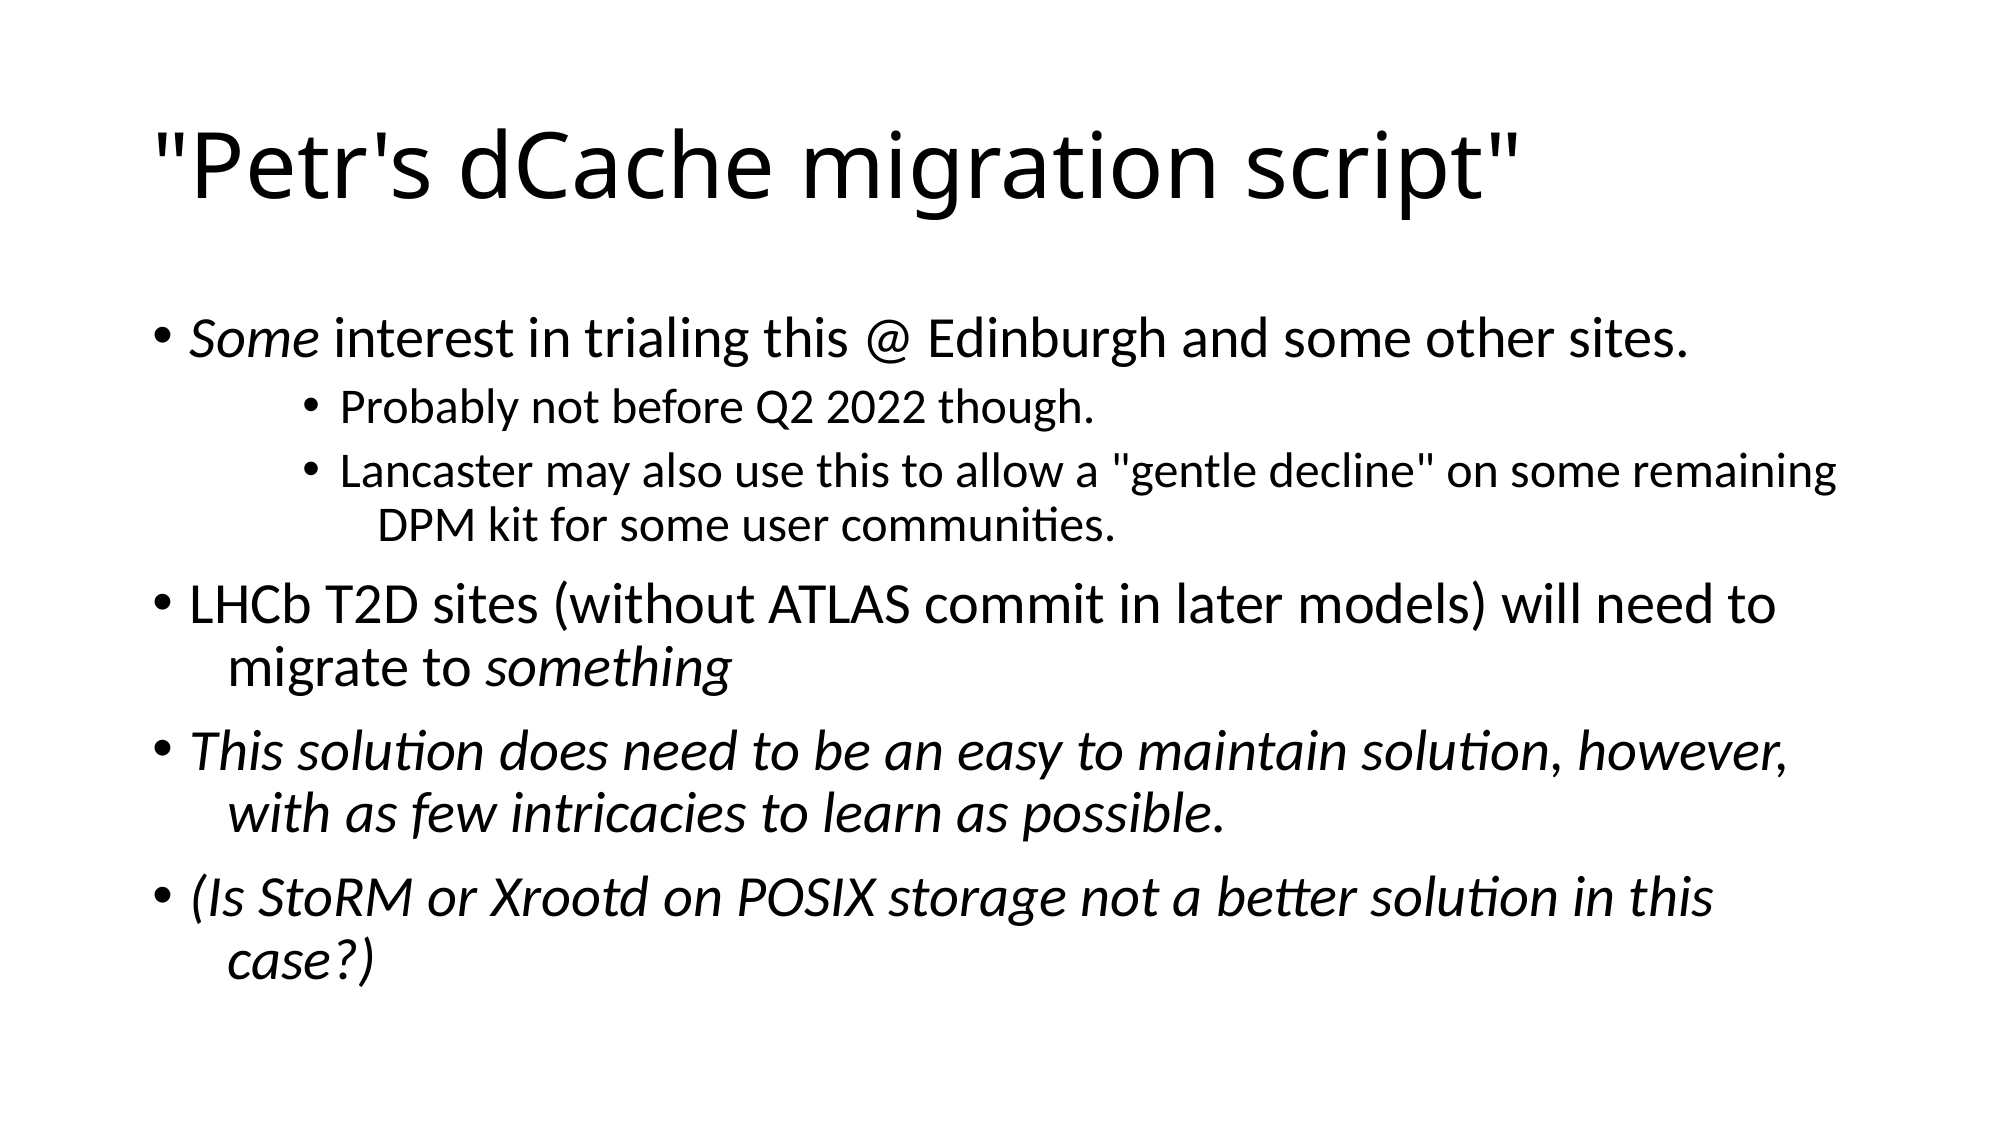

# "Petr's dCache migration script"
Some interest in trialing this @ Edinburgh and some other sites.
Probably not before Q2 2022 though.
Lancaster may also use this to allow a "gentle decline" on some remaining DPM kit for some user communities.
LHCb T2D sites (without ATLAS commit in later models) will need to migrate to something
This solution does need to be an easy to maintain solution, however, with as few intricacies to learn as possible.
(Is StoRM or Xrootd on POSIX storage not a better solution in this case?)